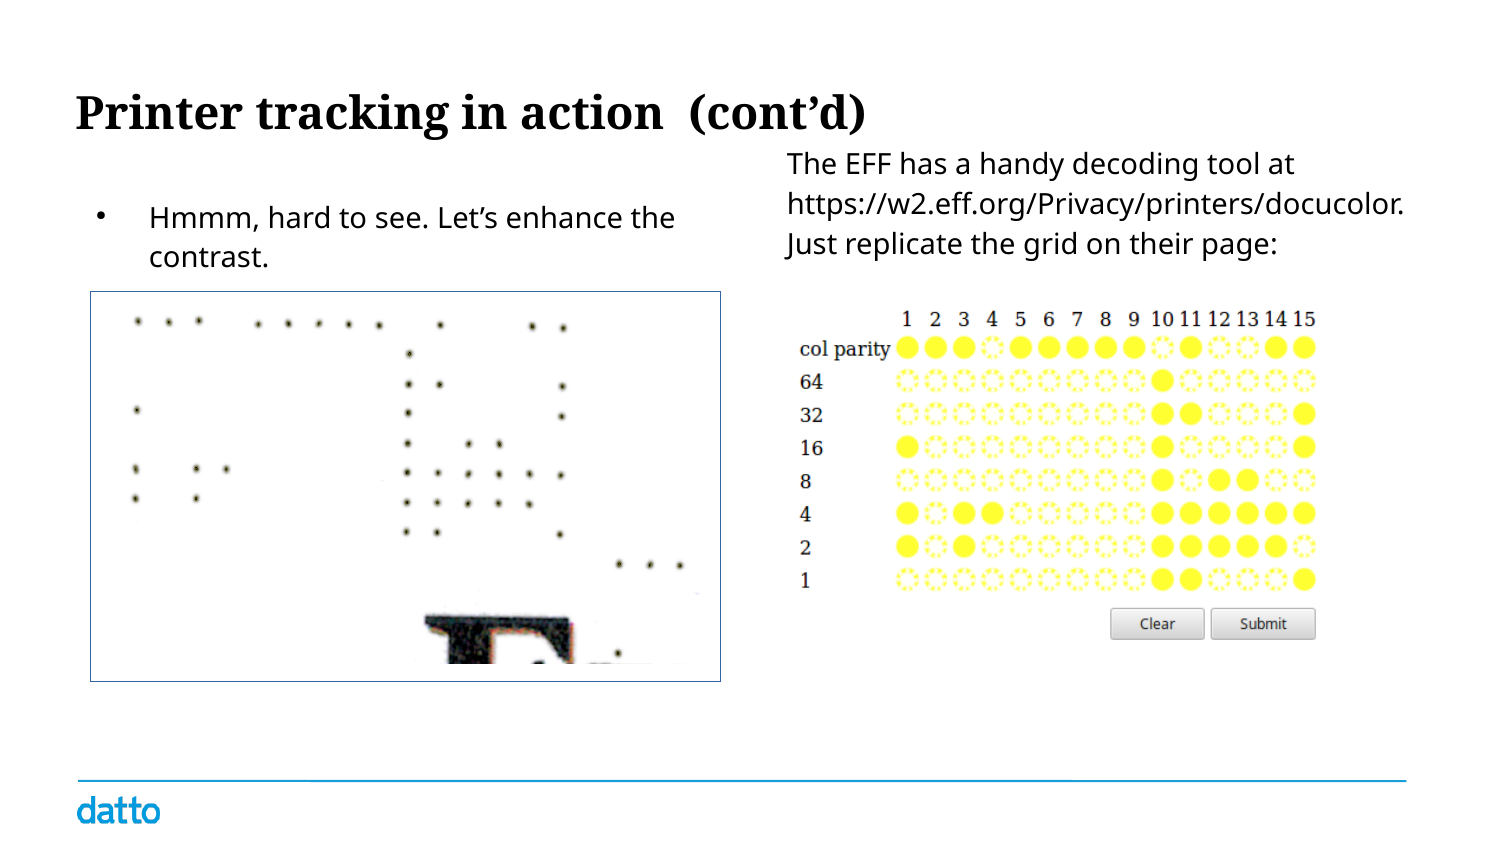

# Printer tracking in action (cont’d)
The EFF has a handy decoding tool at https://w2.eff.org/Privacy/printers/docucolor. Just replicate the grid on their page:
Hmmm, hard to see. Let’s enhance the contrast.